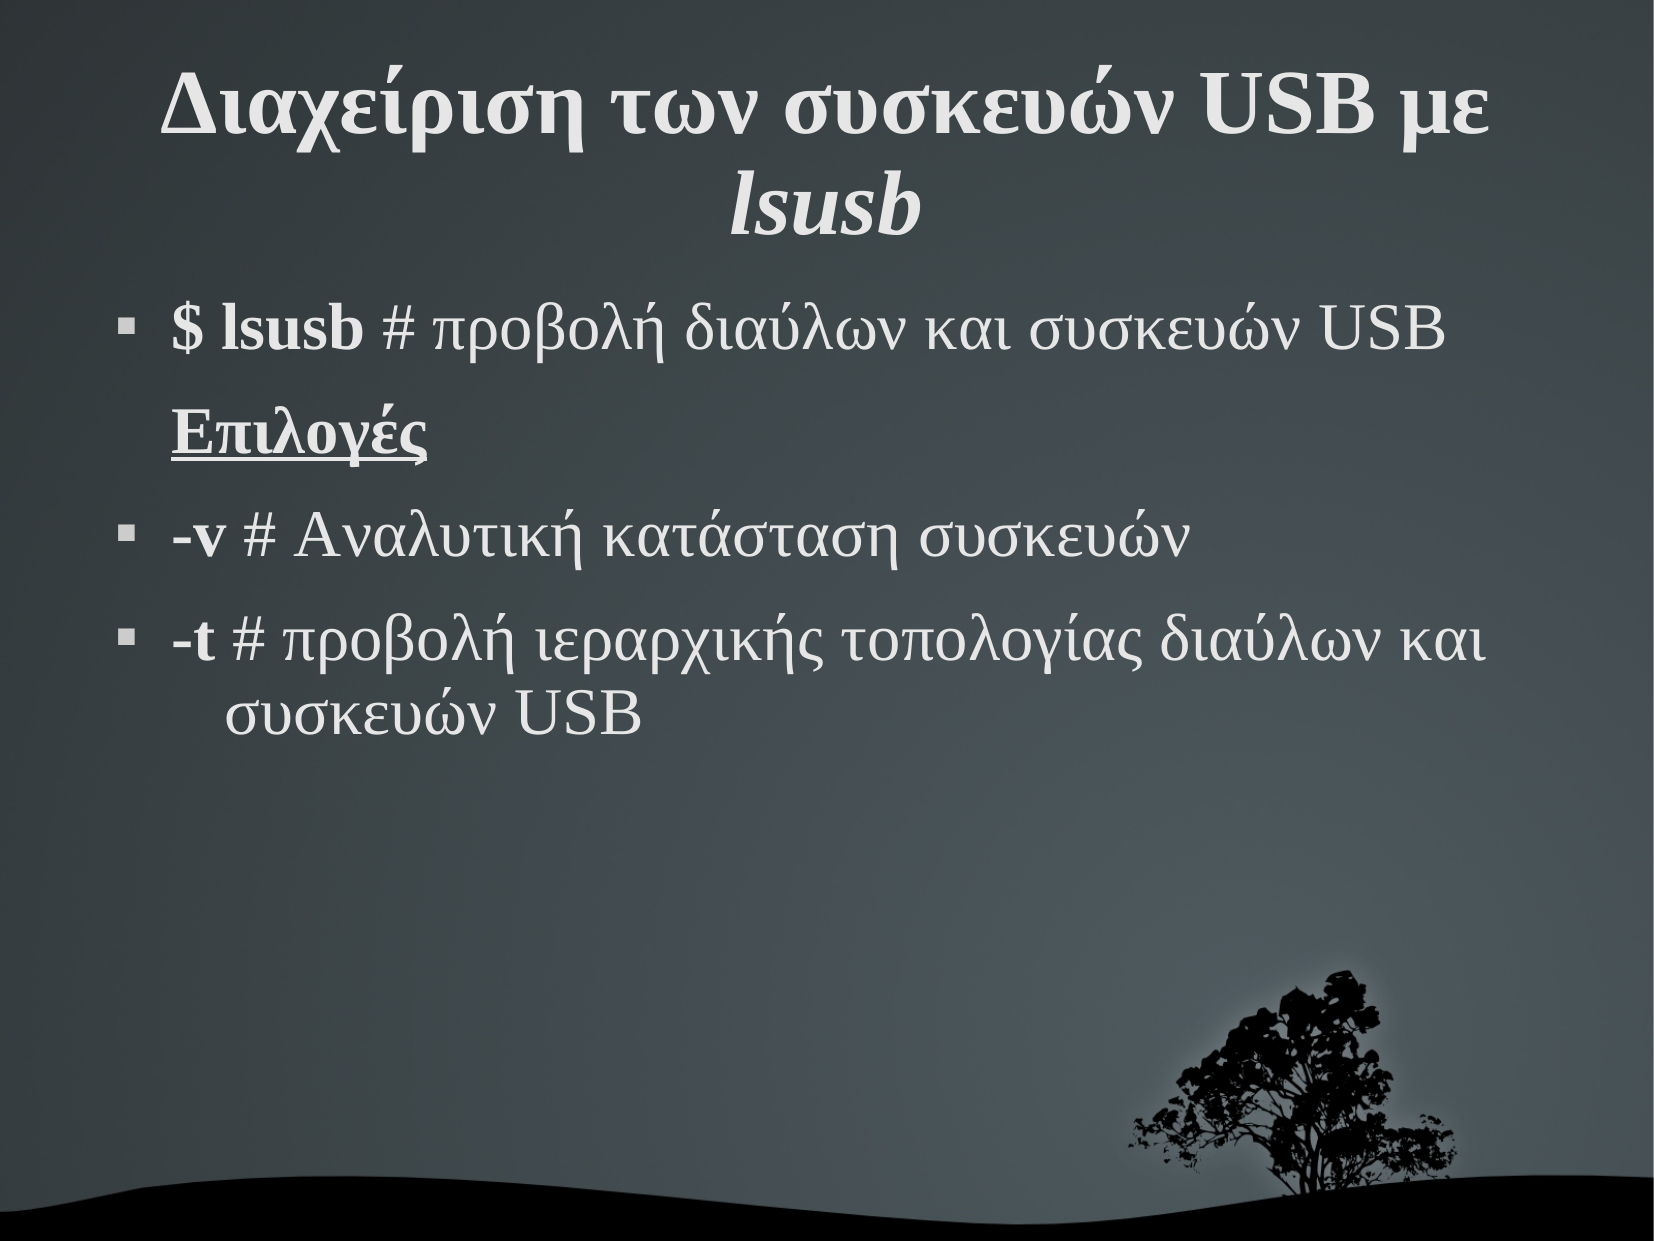

Διαχείριση των συσκευών USB με lsusb
# $ lsusb # προβολή διαύλων και συσκευών USB
Επιλογές
-v # Αναλυτική κατάσταση συσκευών
-t # προβολή ιεραρχικής τοπολογίας διαύλων και συσκευών USB